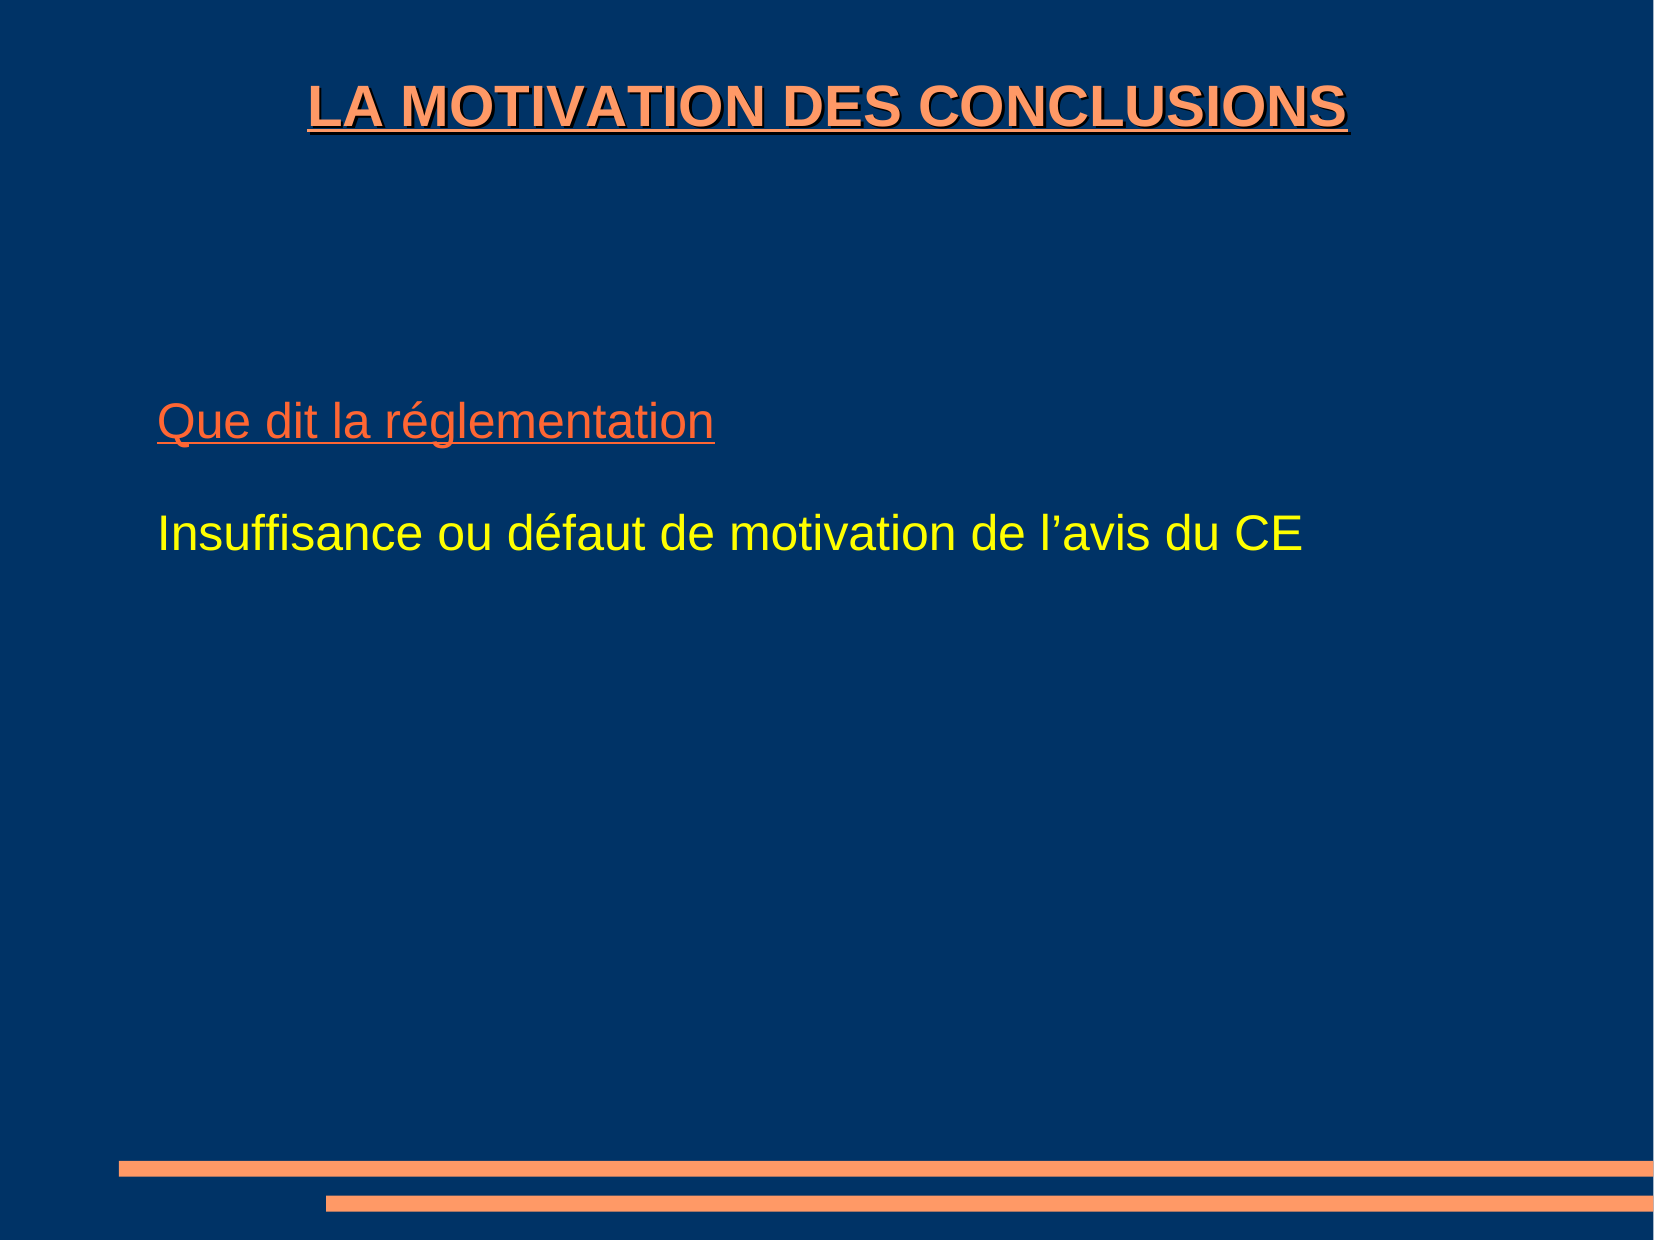

# LA MOTIVATION DES CONCLUSIONS
Que dit la réglementation
Insuffisance ou défaut de motivation de l’avis du CE